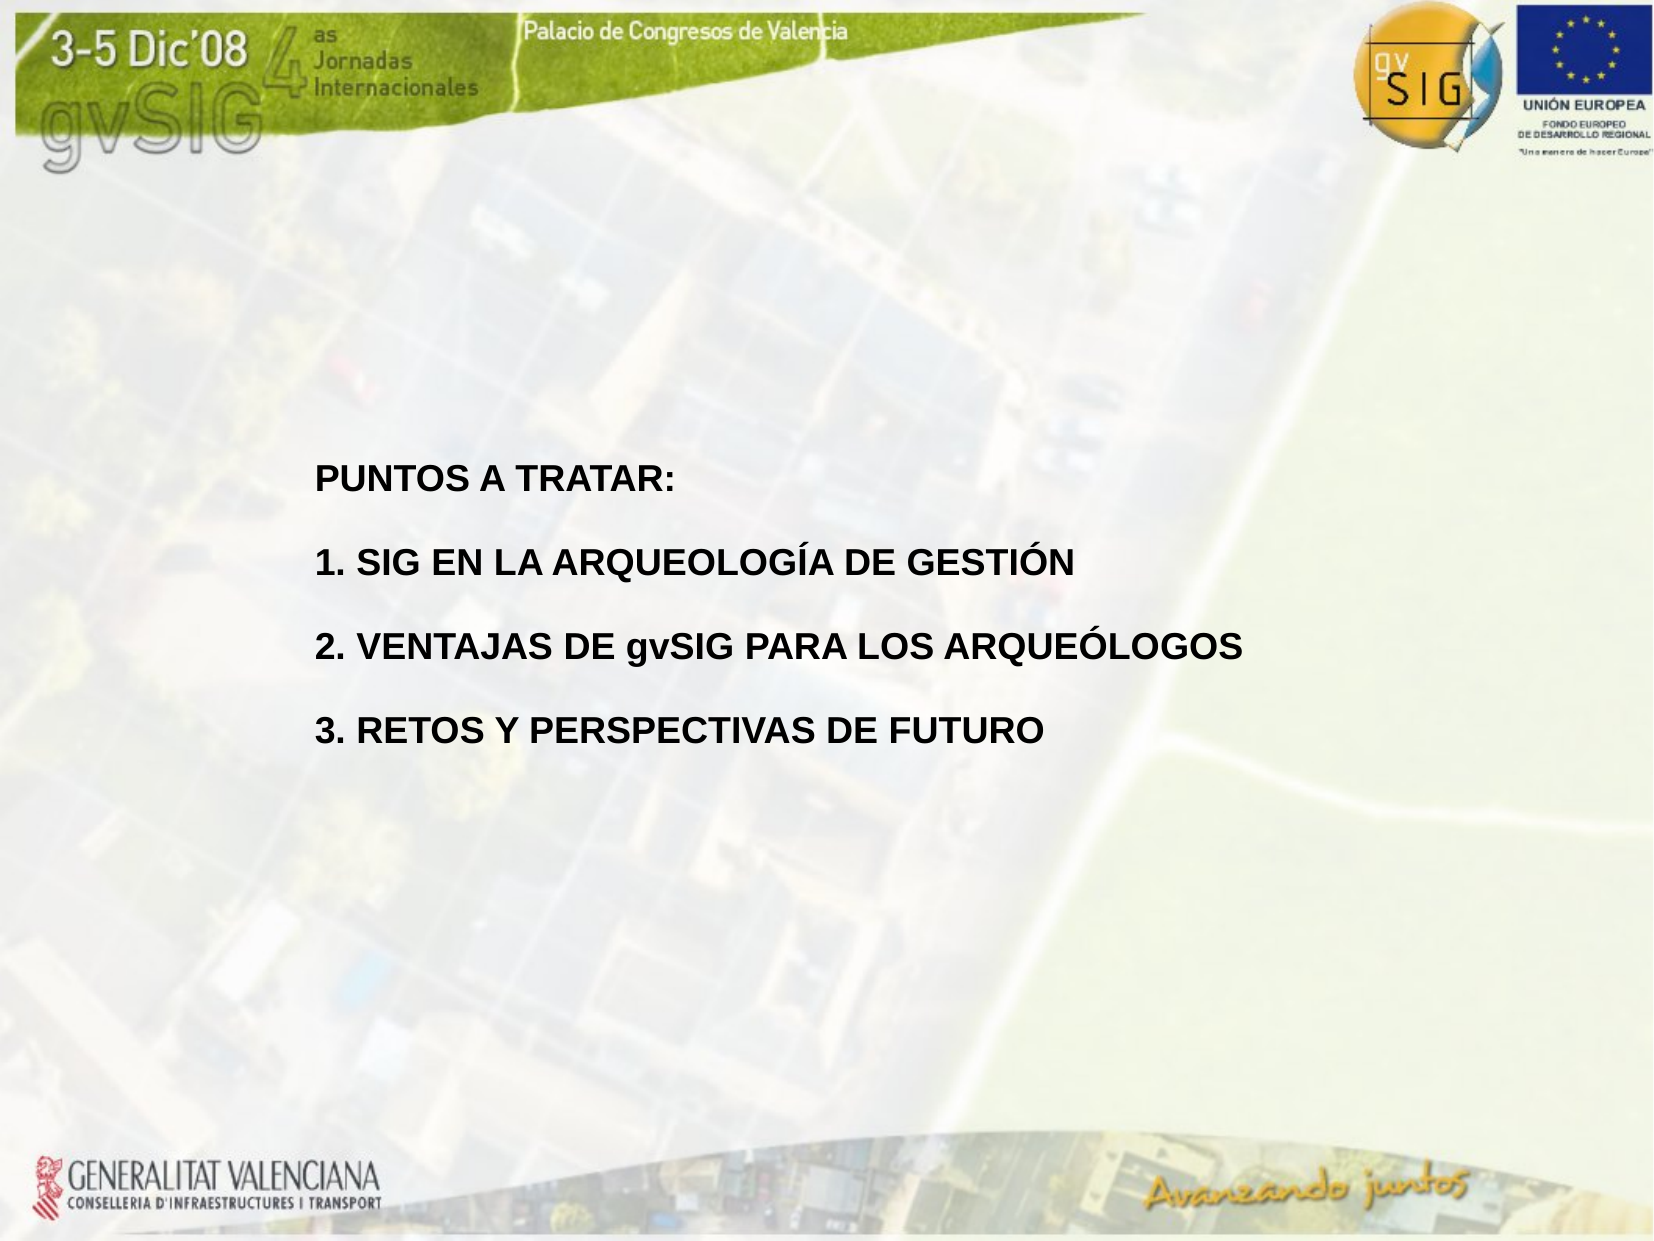

PUNTOS A TRATAR:
1. SIG EN LA ARQUEOLOGÍA DE GESTIÓN
2. VENTAJAS DE gvSIG PARA LOS ARQUEÓLOGOS
3. RETOS Y PERSPECTIVAS DE FUTURO